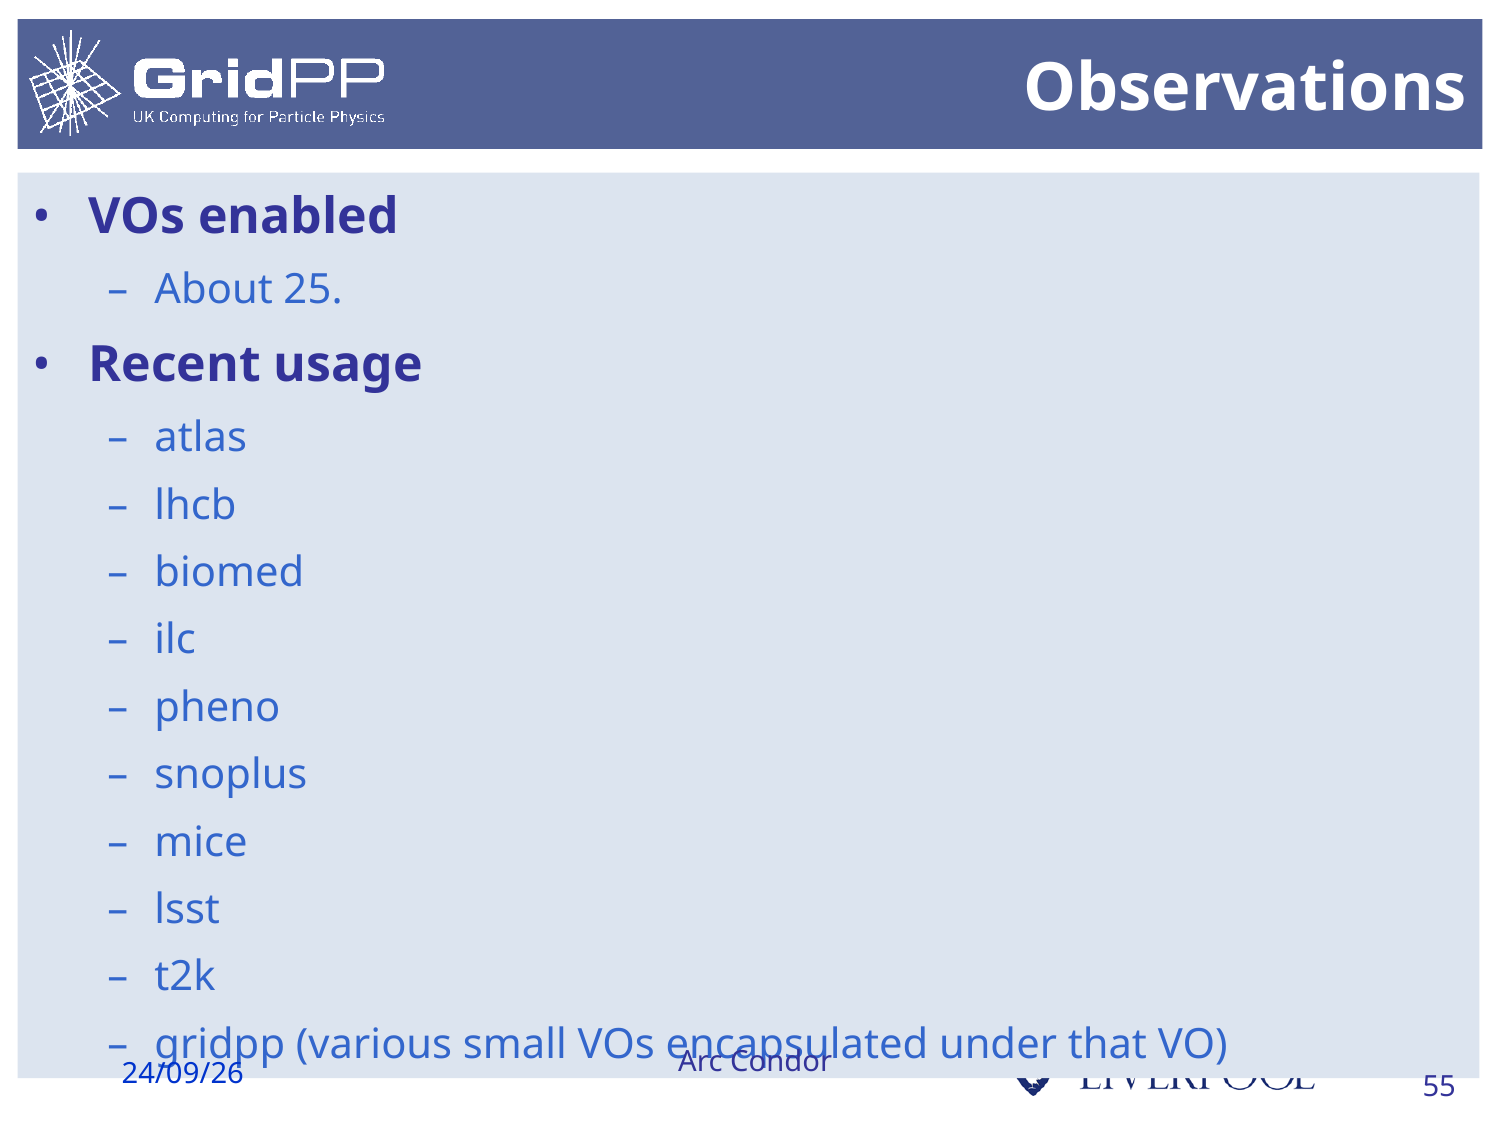

# Observations
VOs enabled
About 25.
Recent usage
atlas
lhcb
biomed
ilc
pheno
snoplus
mice
lsst
t2k
gridpp (various small VOs encapsulated under that VO)
Arc Condor